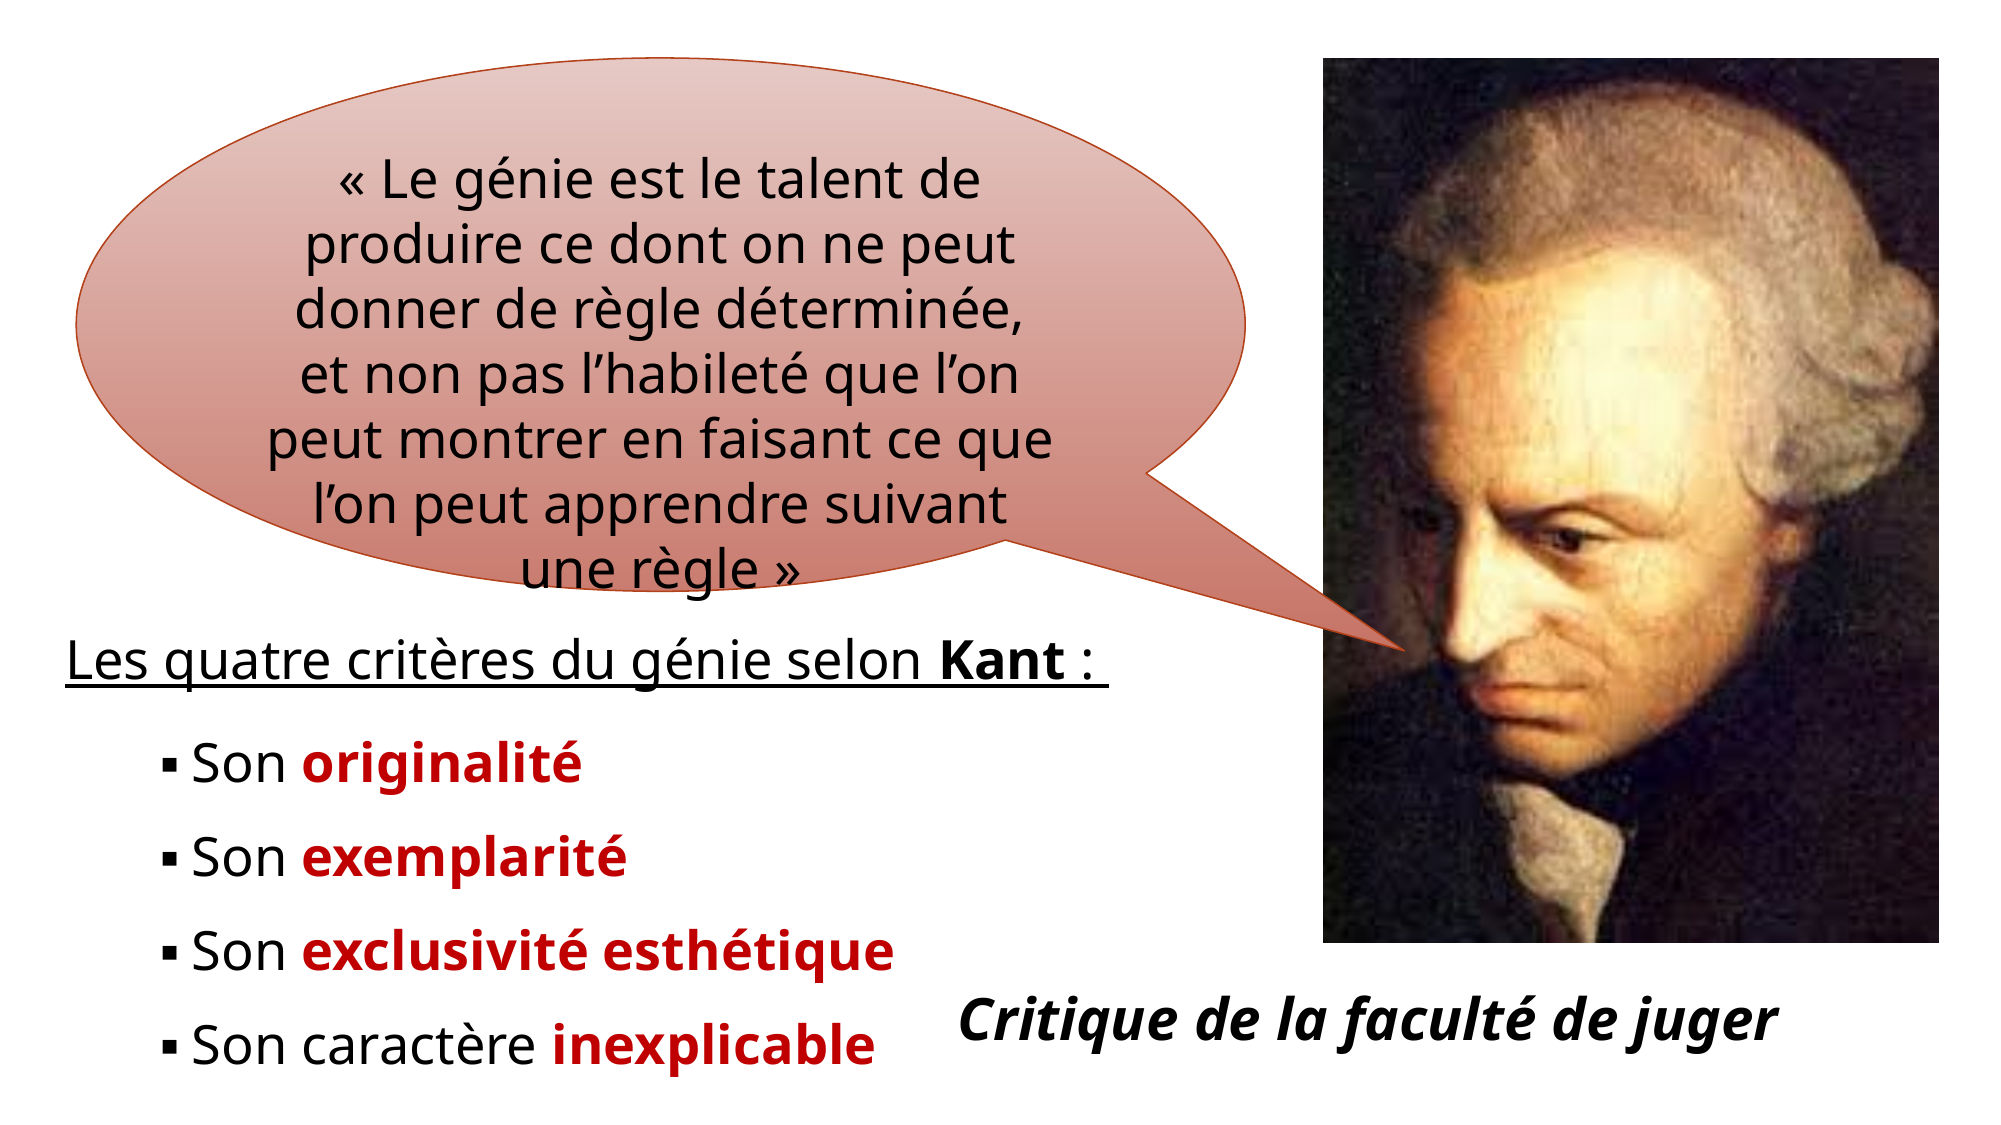

« Le génie est le talent de produire ce dont on ne peut donner de règle déterminée, et non pas l’habileté que l’on peut montrer en faisant ce que l’on peut apprendre suivant une règle »
Les quatre critères du génie selon Kant :
▪ Son originalité
▪ Son exemplarité
▪ Son exclusivité esthétique
Critique de la faculté de juger
▪ Son caractère inexplicable